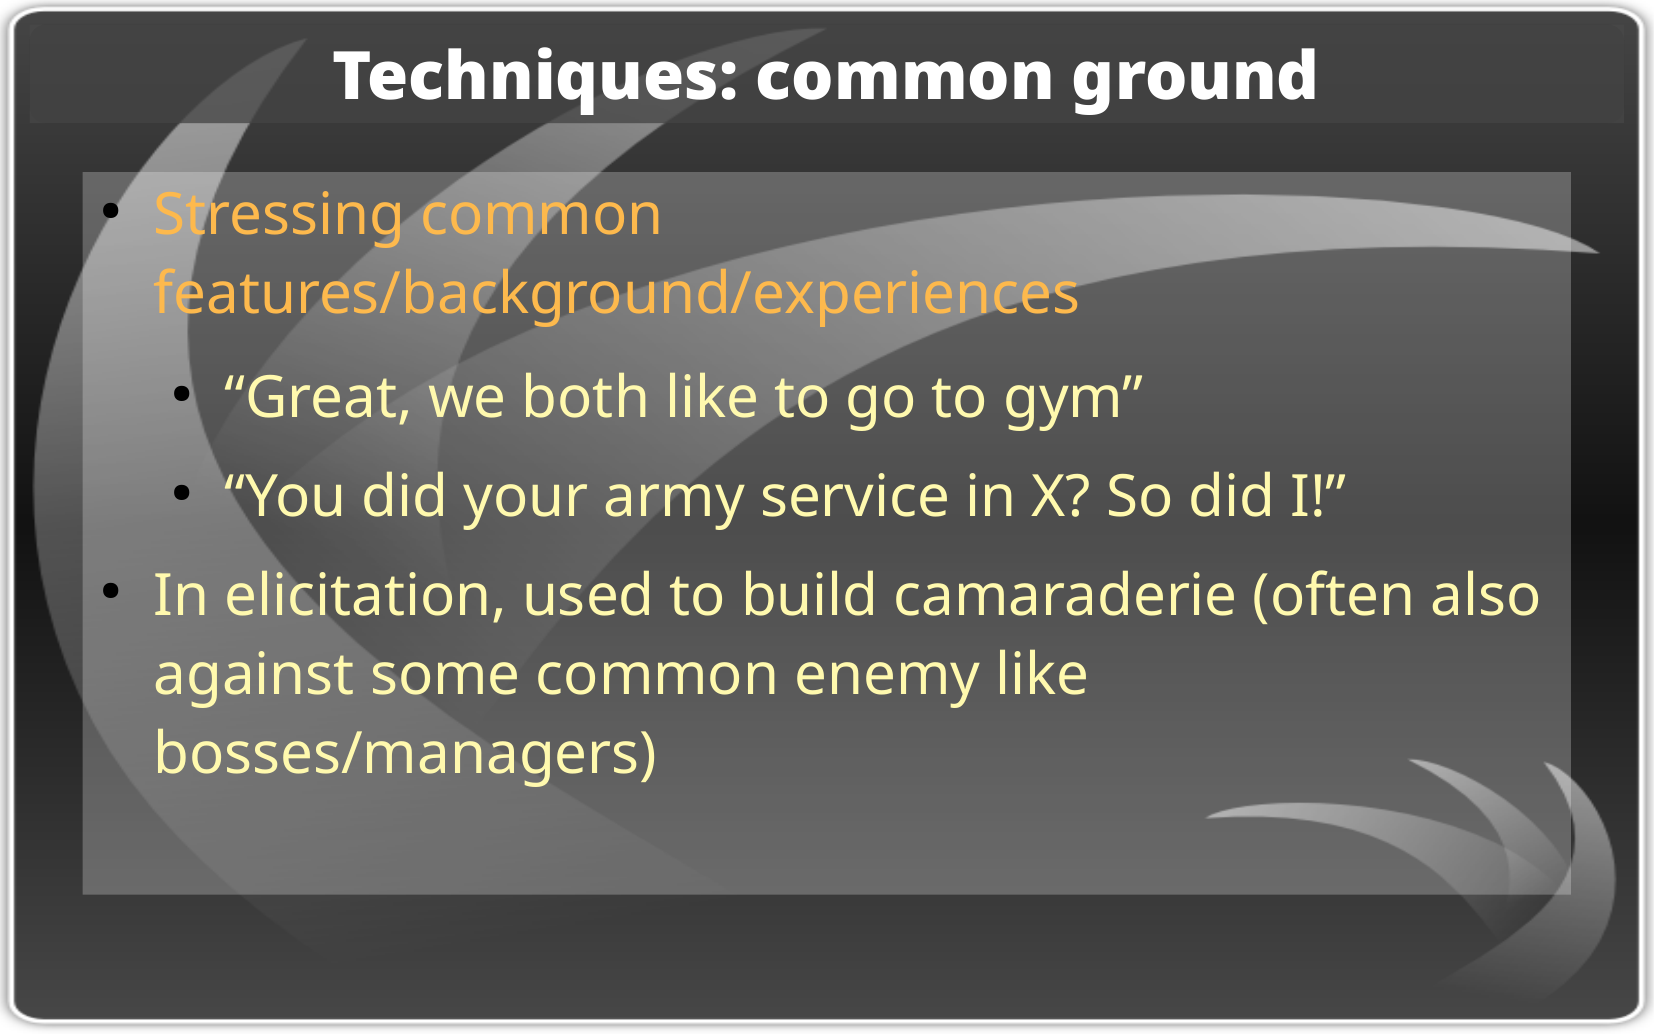

# Techniques: common ground
Stressing common features/background/experiences
“Great, we both like to go to gym”
“You did your army service in X? So did I!”
In elicitation, used to build camaraderie (often also against some common enemy like bosses/managers)